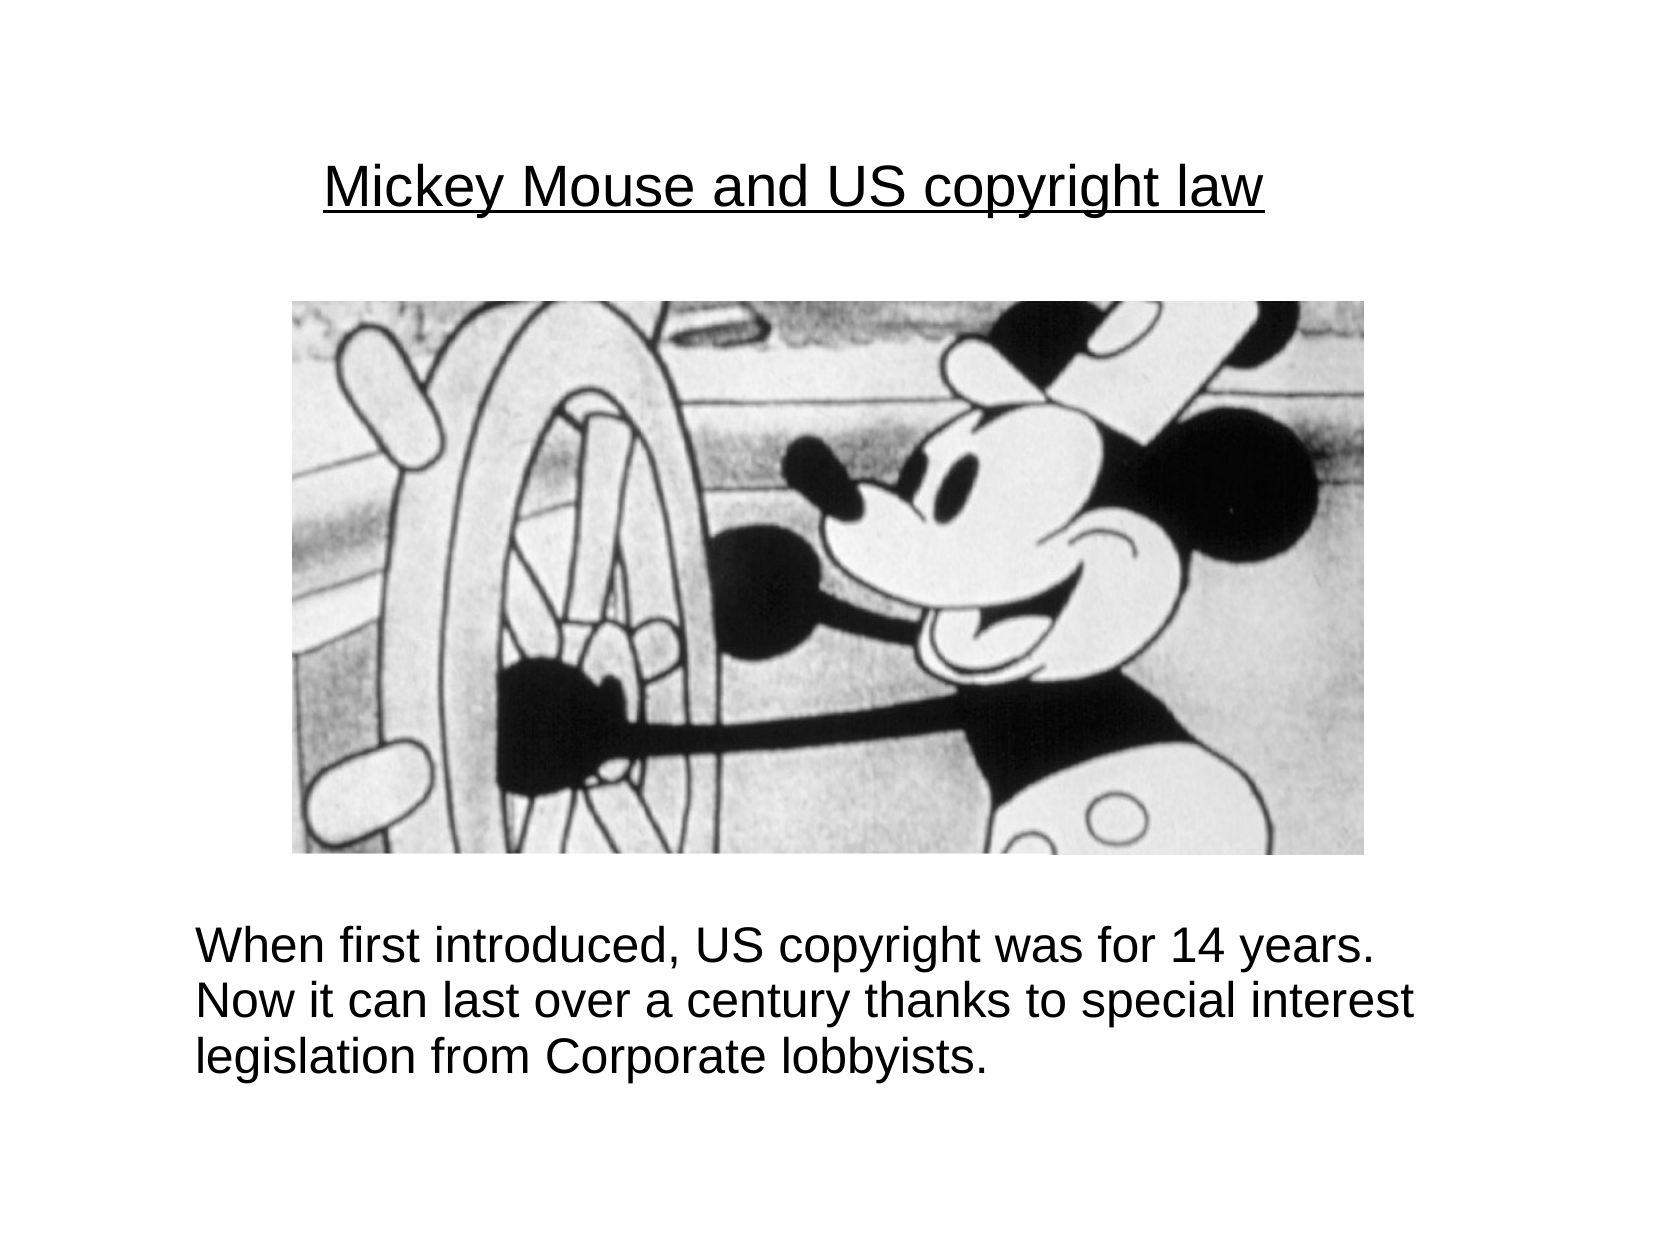

Mickey Mouse and US copyright law
When first introduced, US copyright was for 14 years.
Now it can last over a century thanks to special interest legislation from Corporate lobbyists.